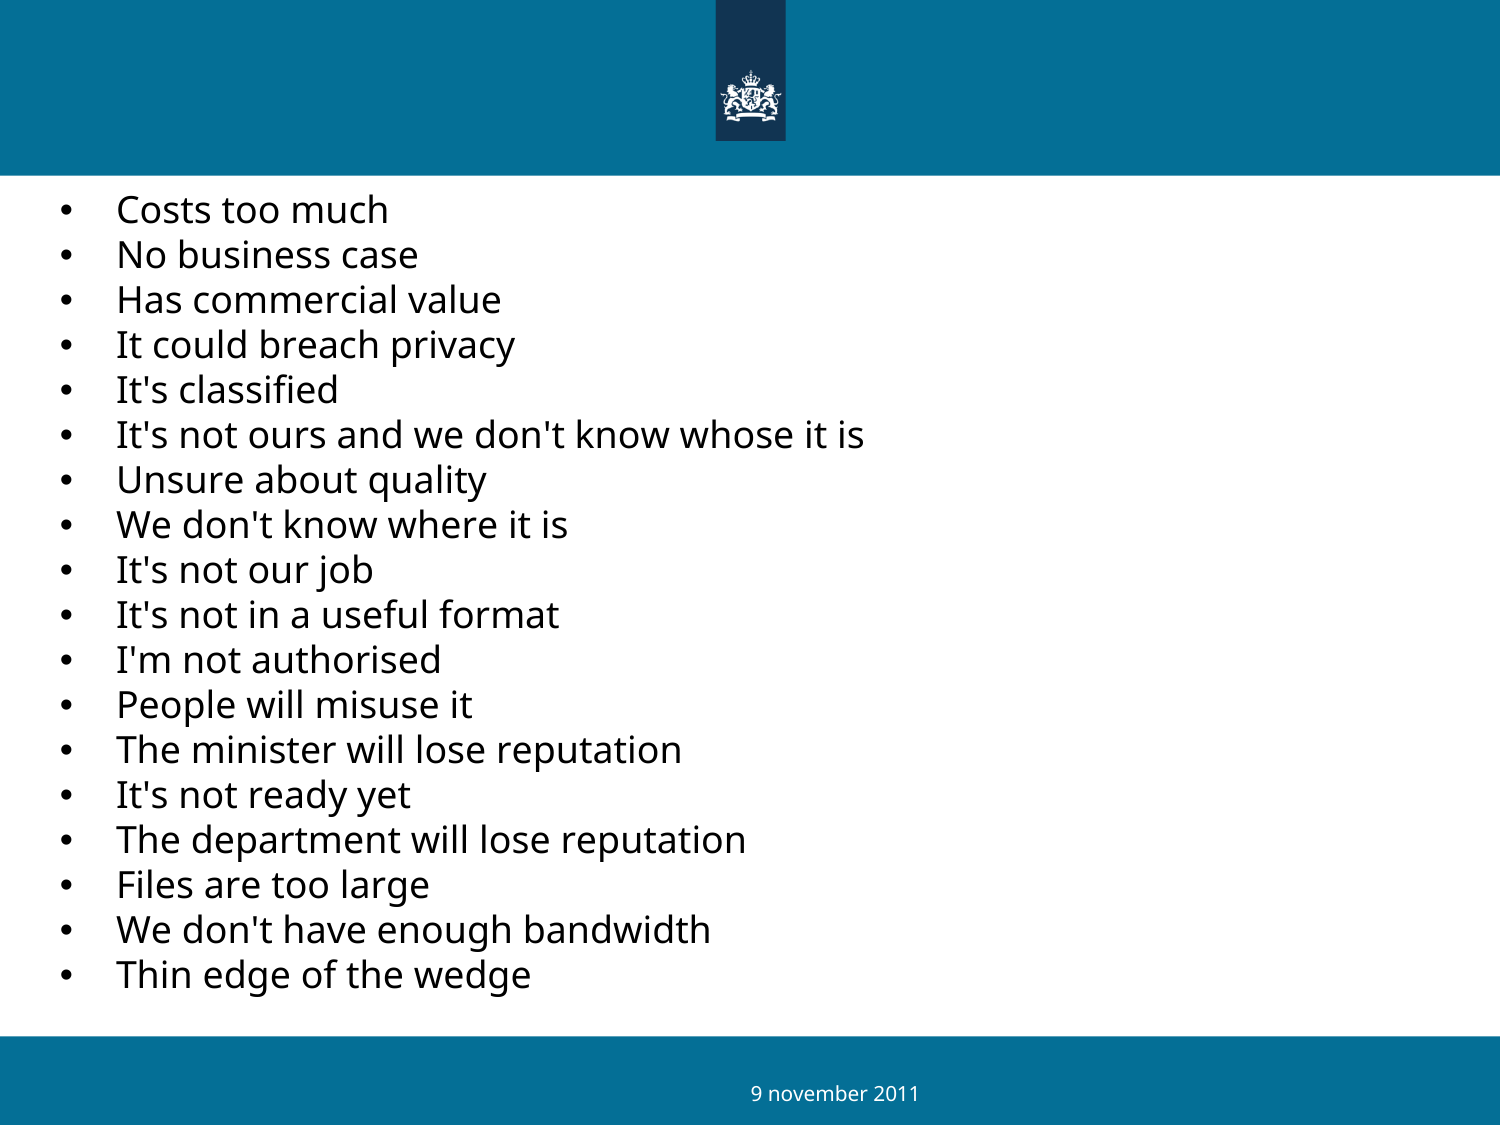

Costs too much
No business case
Has commercial value
It could breach privacy
It's classified
It's not ours and we don't know whose it is
Unsure about quality
We don't know where it is
It's not our job
It's not in a useful format
I'm not authorised
People will misuse it
The minister will lose reputation
It's not ready yet
The department will lose reputation
Files are too large
We don't have enough bandwidth
Thin edge of the wedge
9 november 2011